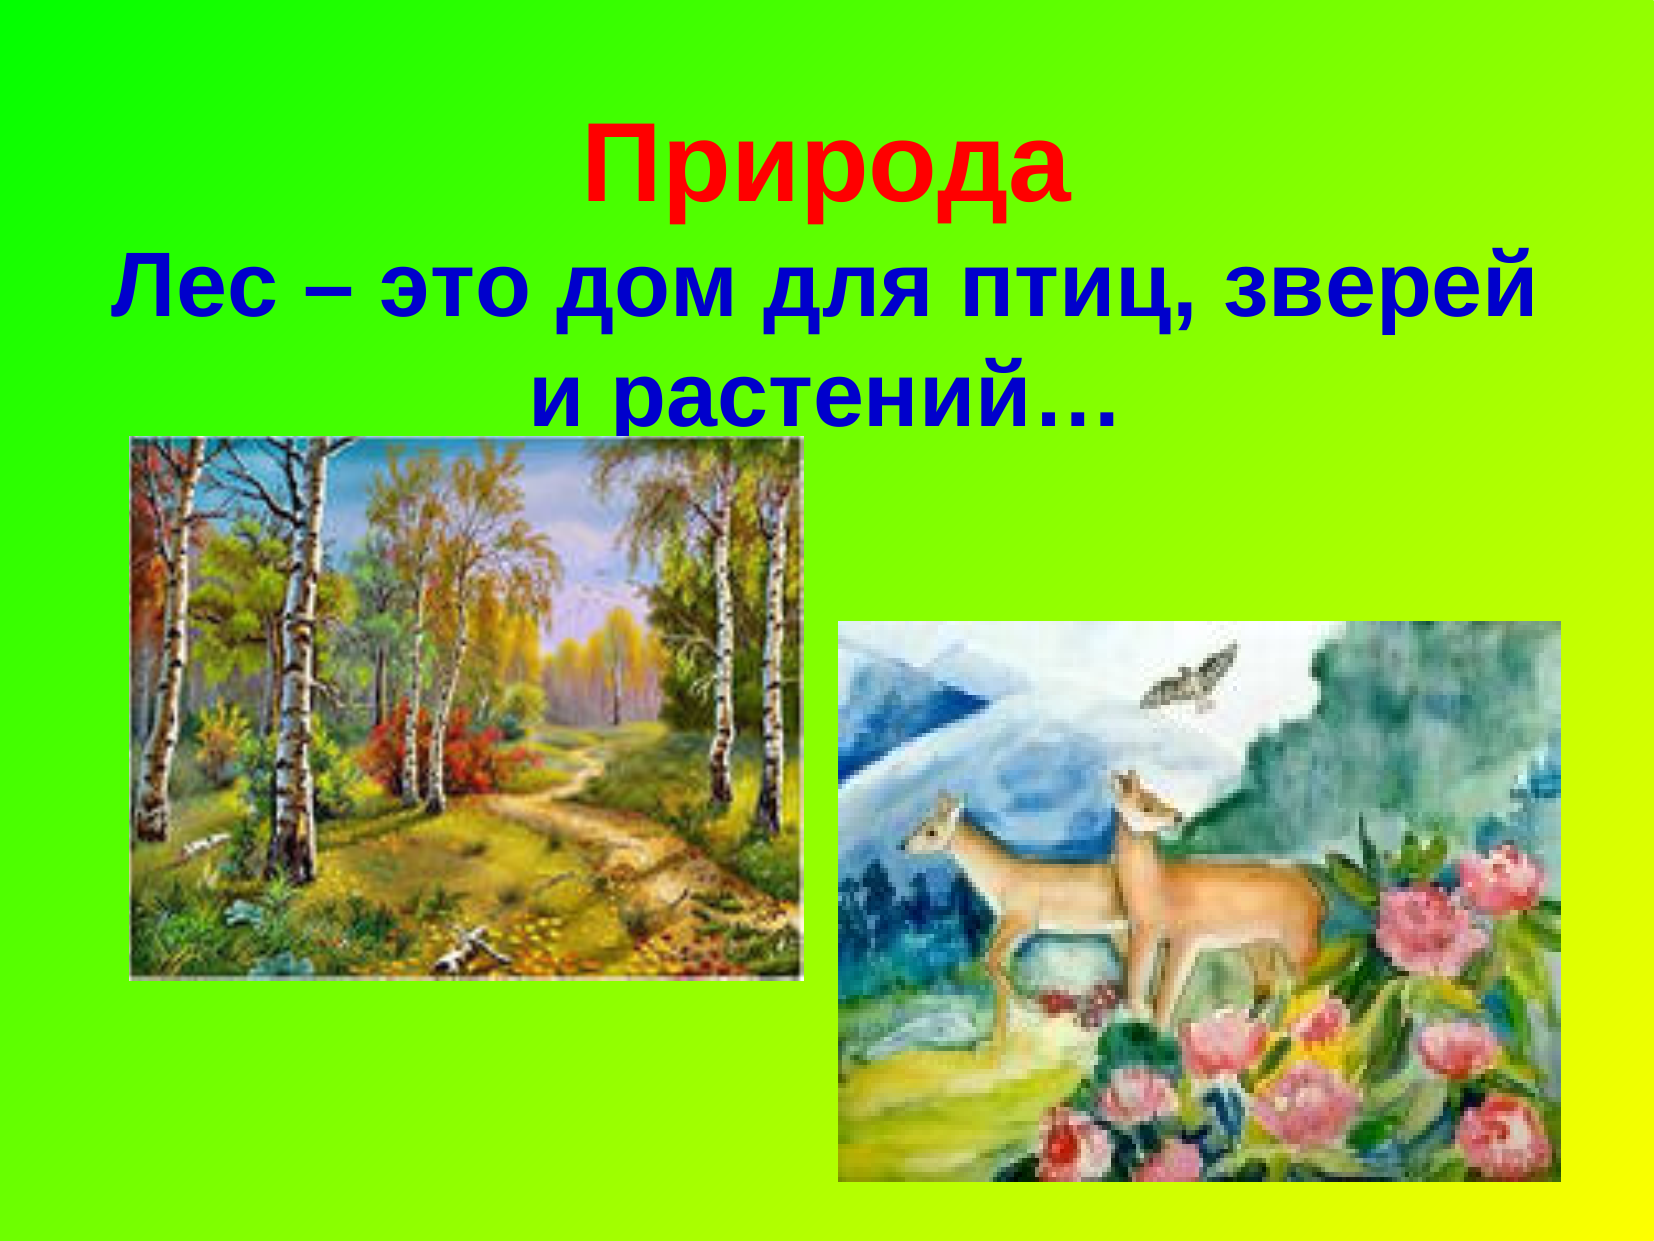

# Природа Лес – это дом для птиц, зверей и растений…